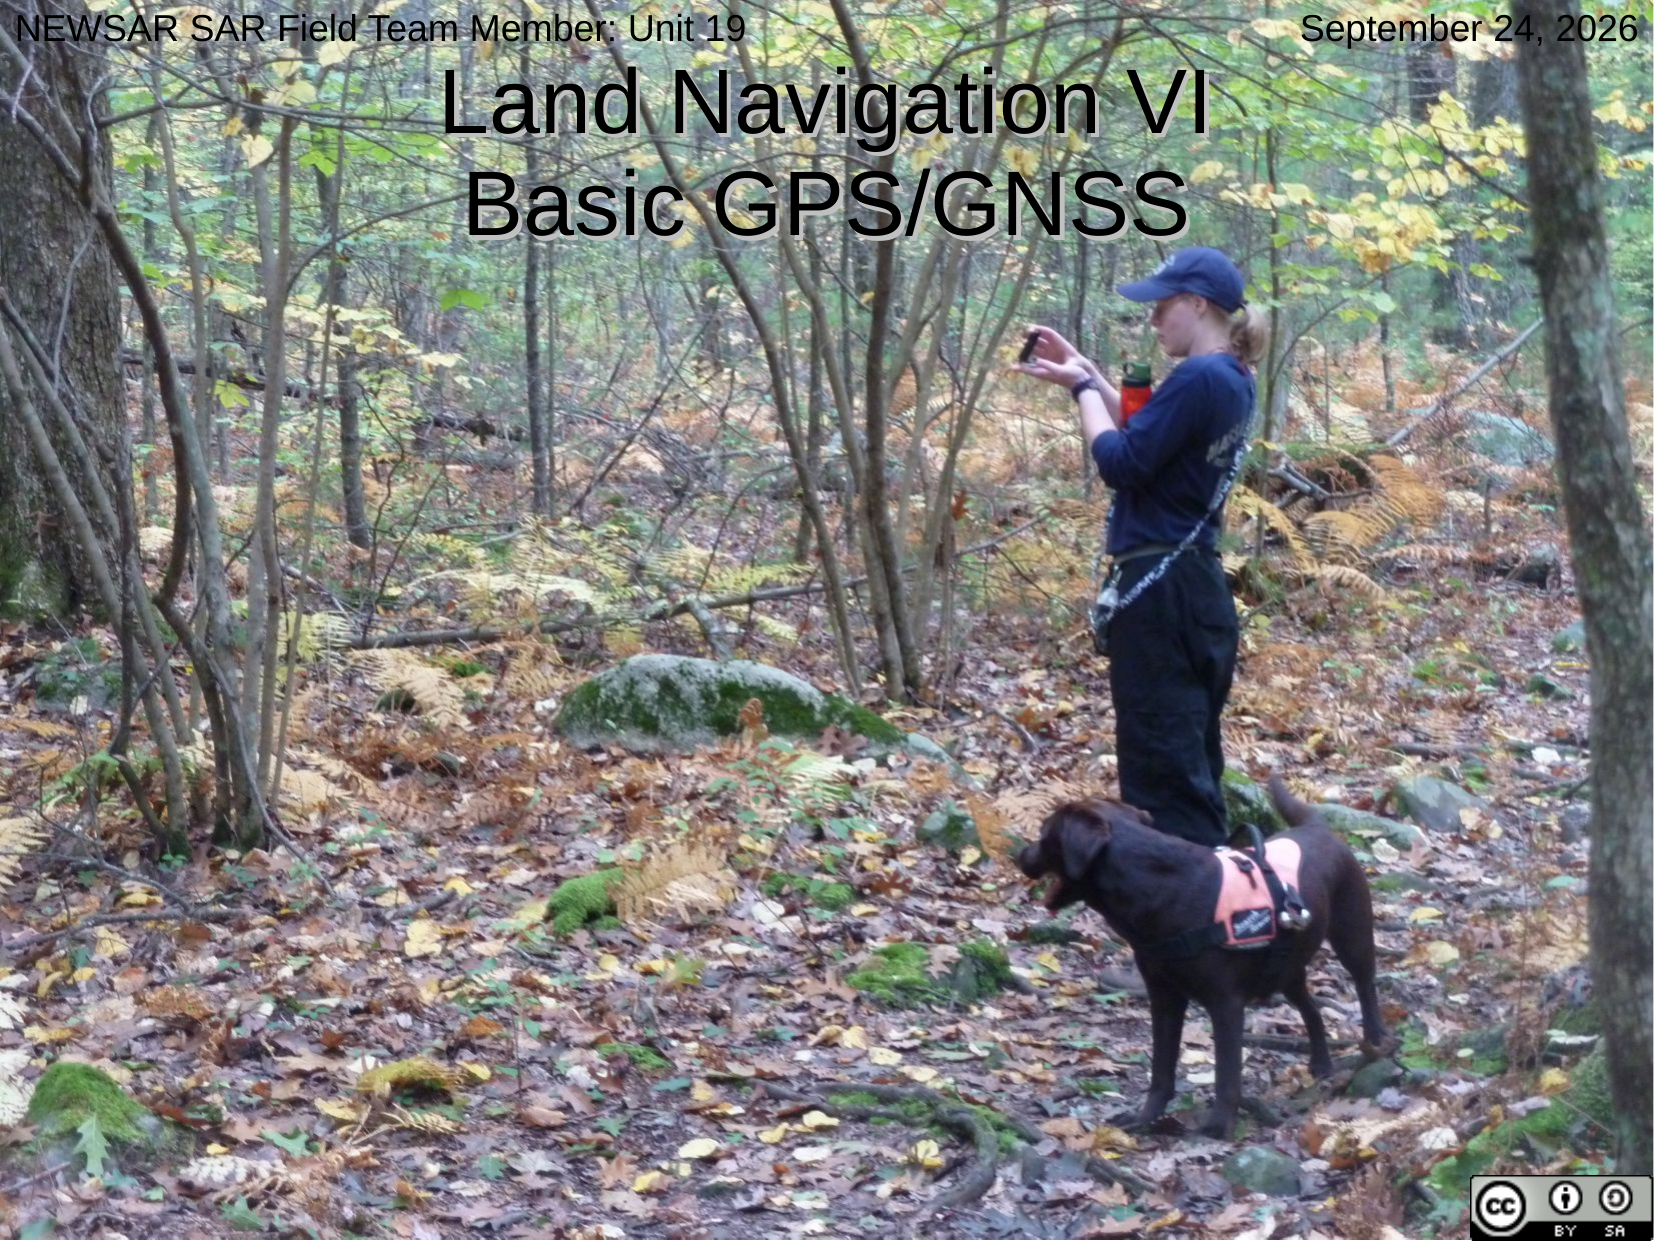

NEWSAR SAR Field Team Member: Unit 19
# Land Navigation VI Basic GPS/GNSS